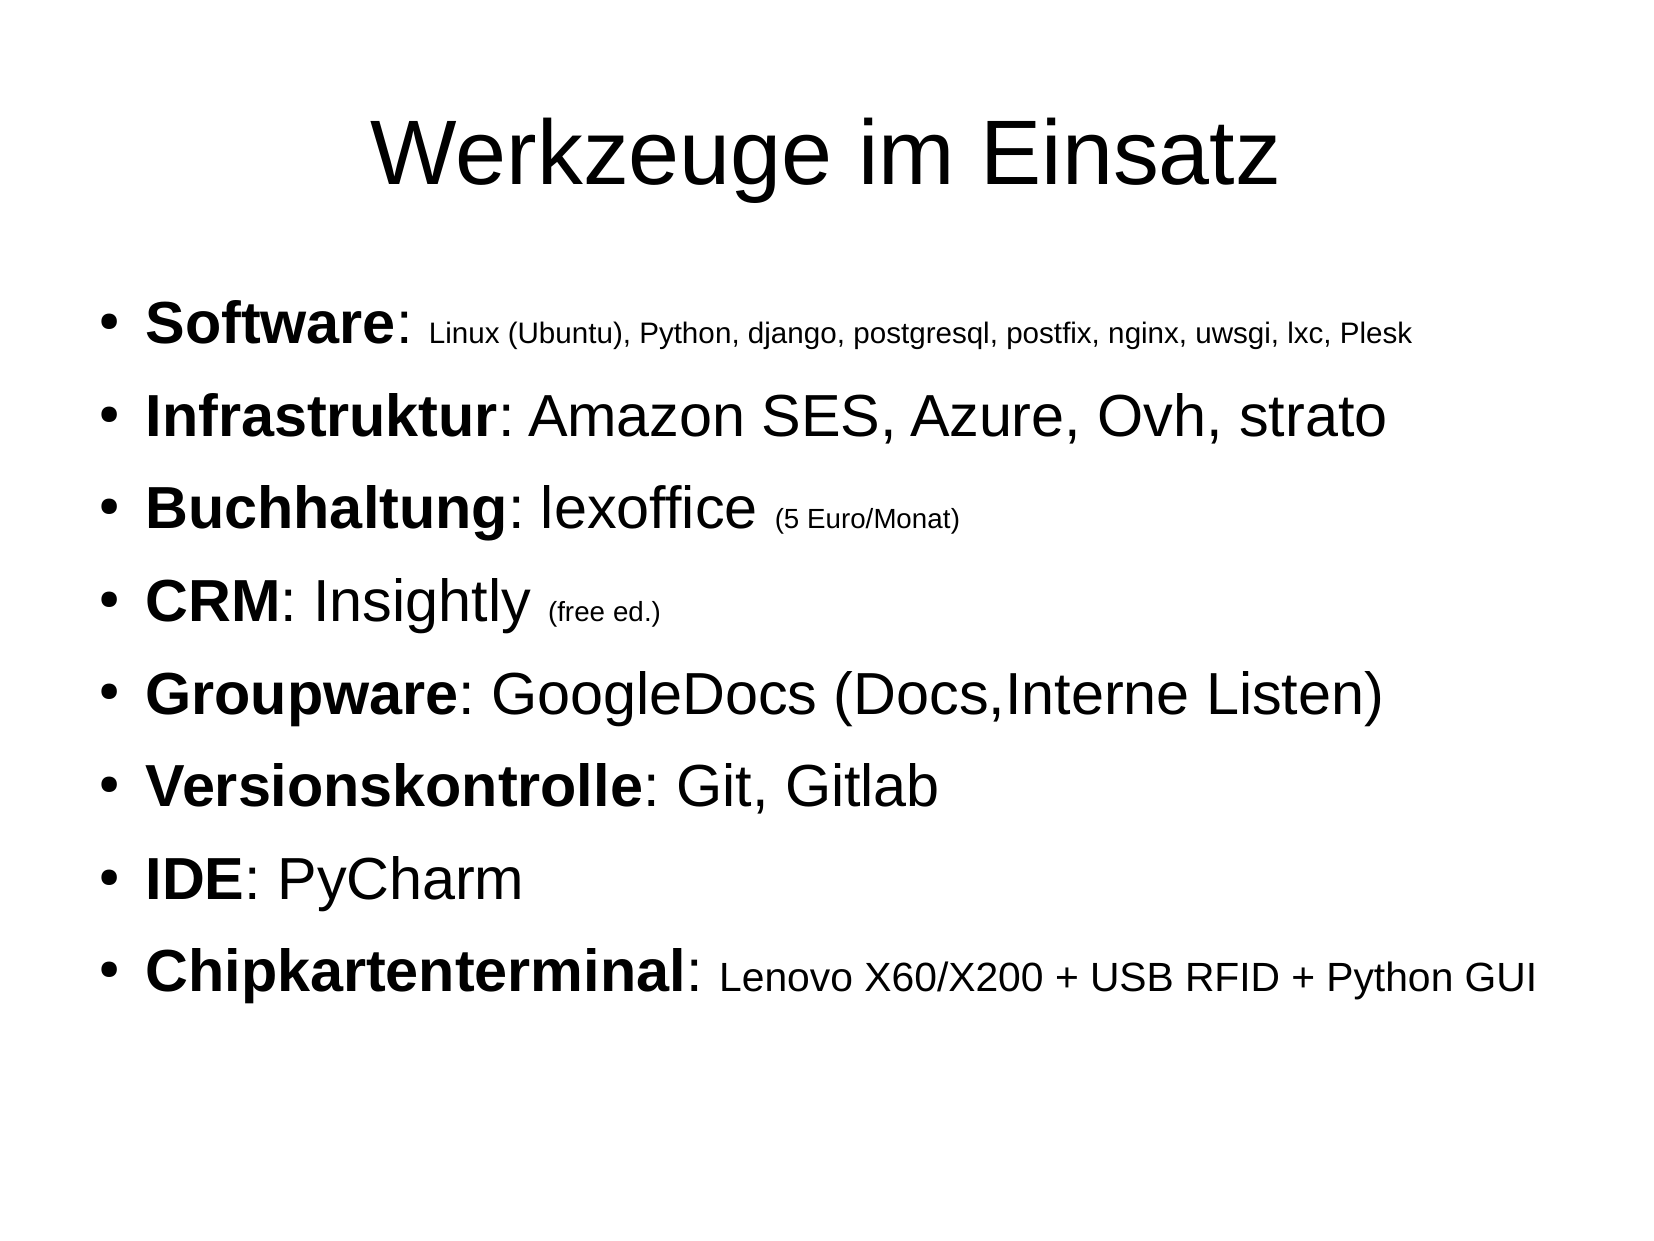

# Werkzeuge im Einsatz
Software: Linux (Ubuntu), Python, django, postgresql, postfix, nginx, uwsgi, lxc, Plesk
Infrastruktur: Amazon SES, Azure, Ovh, strato
Buchhaltung: lexoffice (5 Euro/Monat)
CRM: Insightly (free ed.)
Groupware: GoogleDocs (Docs,Interne Listen)
Versionskontrolle: Git, Gitlab
IDE: PyCharm
Chipkartenterminal: Lenovo X60/X200 + USB RFID + Python GUI